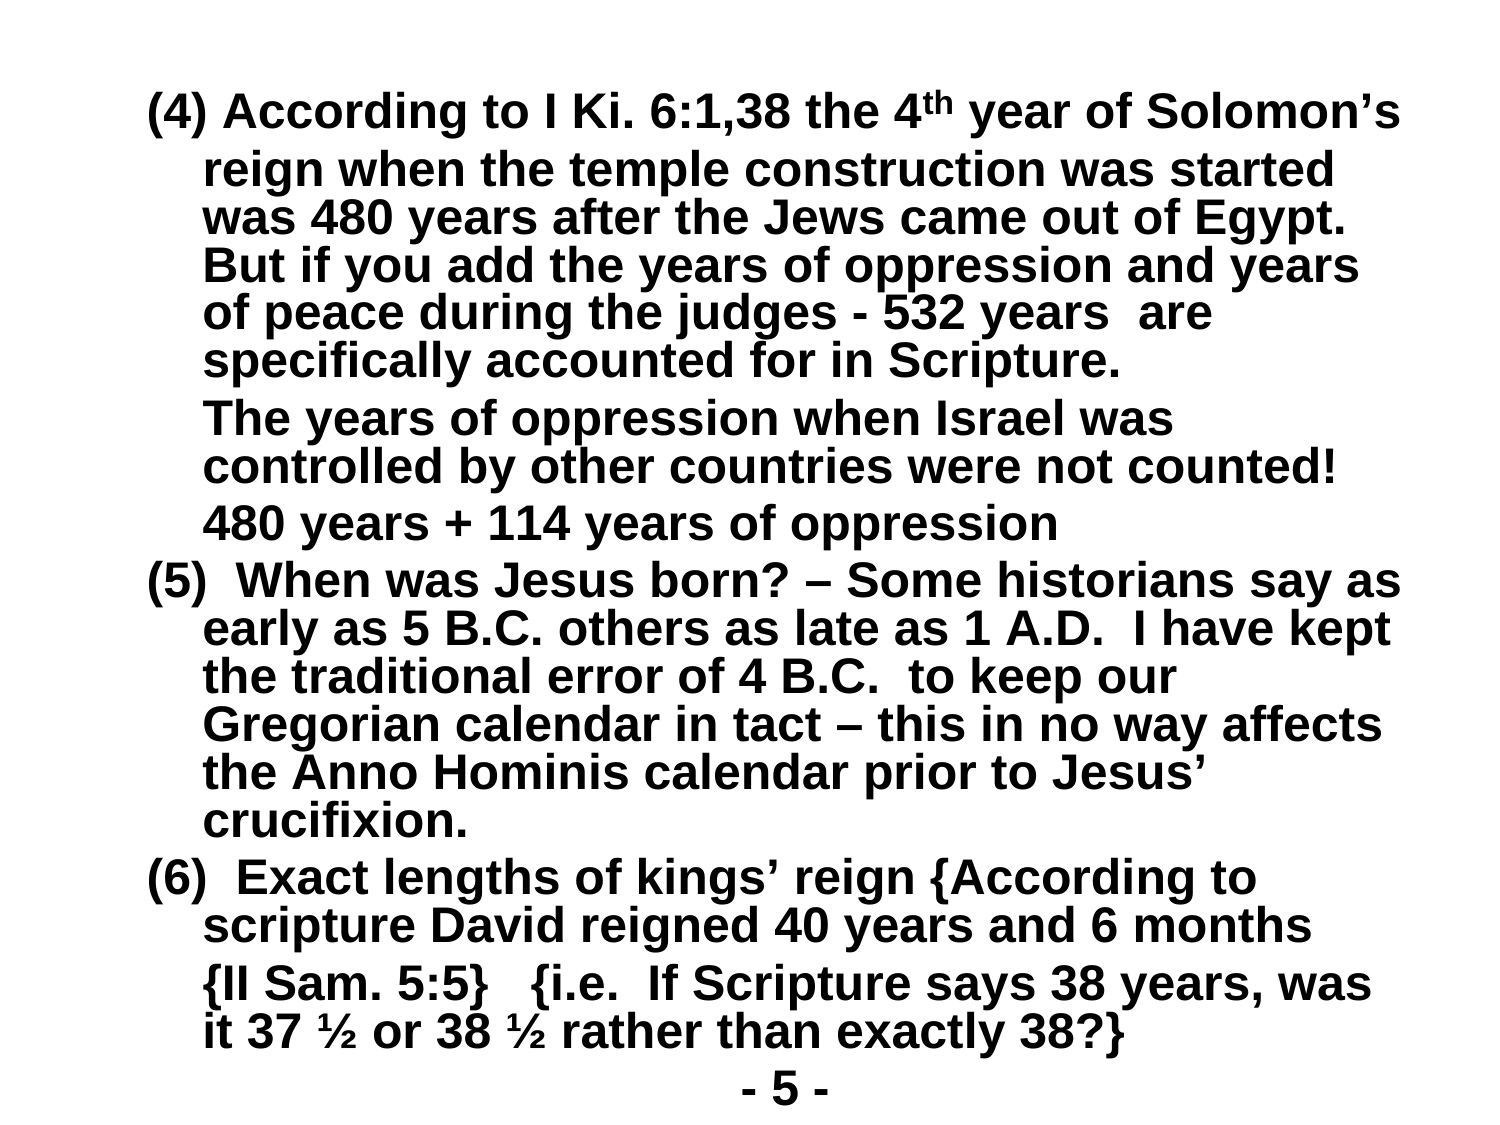

# (4) According to I Ki. 6:1,38 the 4th year of Solomon’s
 reign when the temple construction was started was 480 years after the Jews came out of Egypt. But if you add the years of oppression and years of peace during the judges - 532 years are specifically accounted for in Scripture.
 The years of oppression when Israel was controlled by other countries were not counted!
 480 years + 114 years of oppression
(5) When was Jesus born? – Some historians say as early as 5 B.C. others as late as 1 A.D. I have kept the traditional error of 4 B.C. to keep our Gregorian calendar in tact – this in no way affects the Anno Hominis calendar prior to Jesus’ crucifixion.
(6) Exact lengths of kings’ reign {According to scripture David reigned 40 years and 6 months
 {II Sam. 5:5} {i.e. If Scripture says 38 years, was it 37 ½ or 38 ½ rather than exactly 38?}
 - 5 -